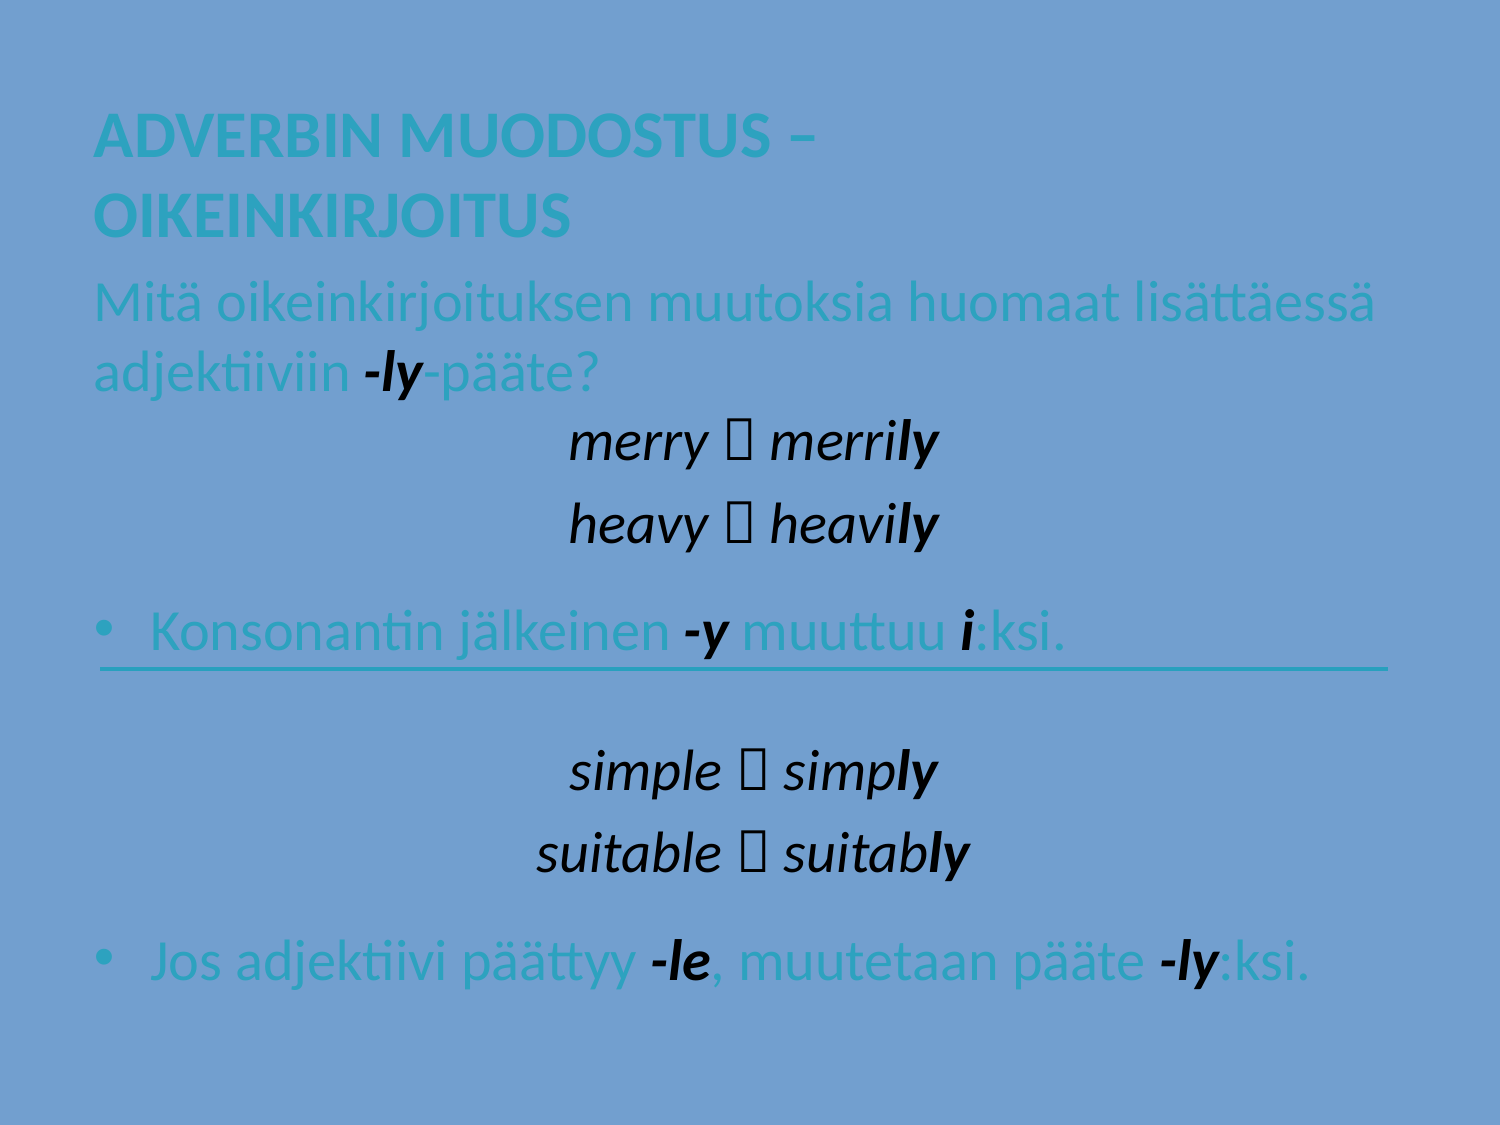

# ADVERBIN MUODOSTUS – OIKEINKIRJOITUS
Mitä oikeinkirjoituksen muutoksia huomaat lisättäessä adjektiiviin -ly-pääte?
merry  merrily
heavy  heavily
Konsonantin jälkeinen -y muuttuu i:ksi.
simple  simply
suitable  suitably
Jos adjektiivi päättyy -le, muutetaan pääte -ly:ksi.